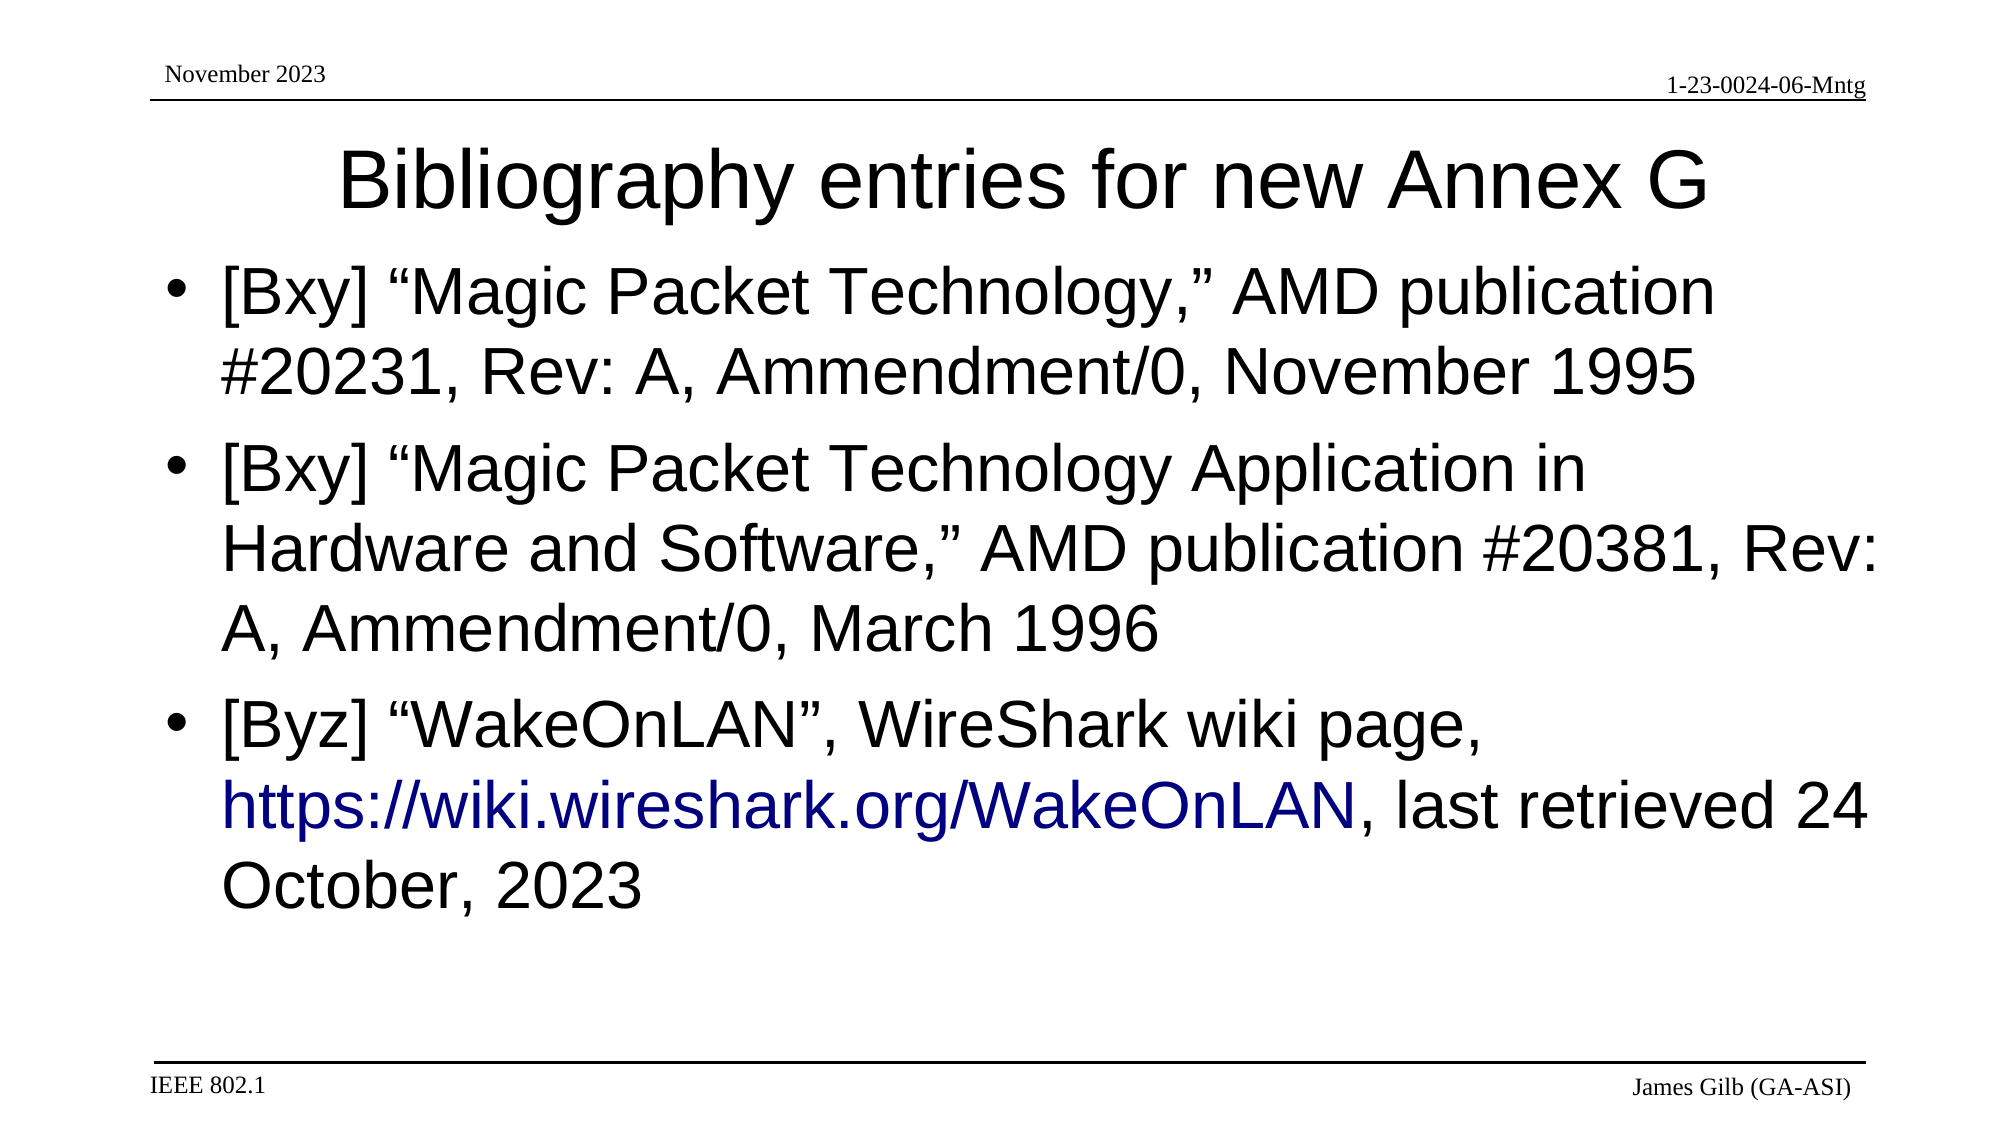

# Bibliography entries for new Annex G
[Bxy] “Magic Packet Technology,” AMD publication #20231, Rev: A, Ammendment/0, November 1995
[Bxy] “Magic Packet Technology Application in Hardware and Software,” AMD publication #20381, Rev: A, Ammendment/0, March 1996
[Byz] “WakeOnLAN”, WireShark wiki page, https://wiki.wireshark.org/WakeOnLAN, last retrieved 24 October, 2023